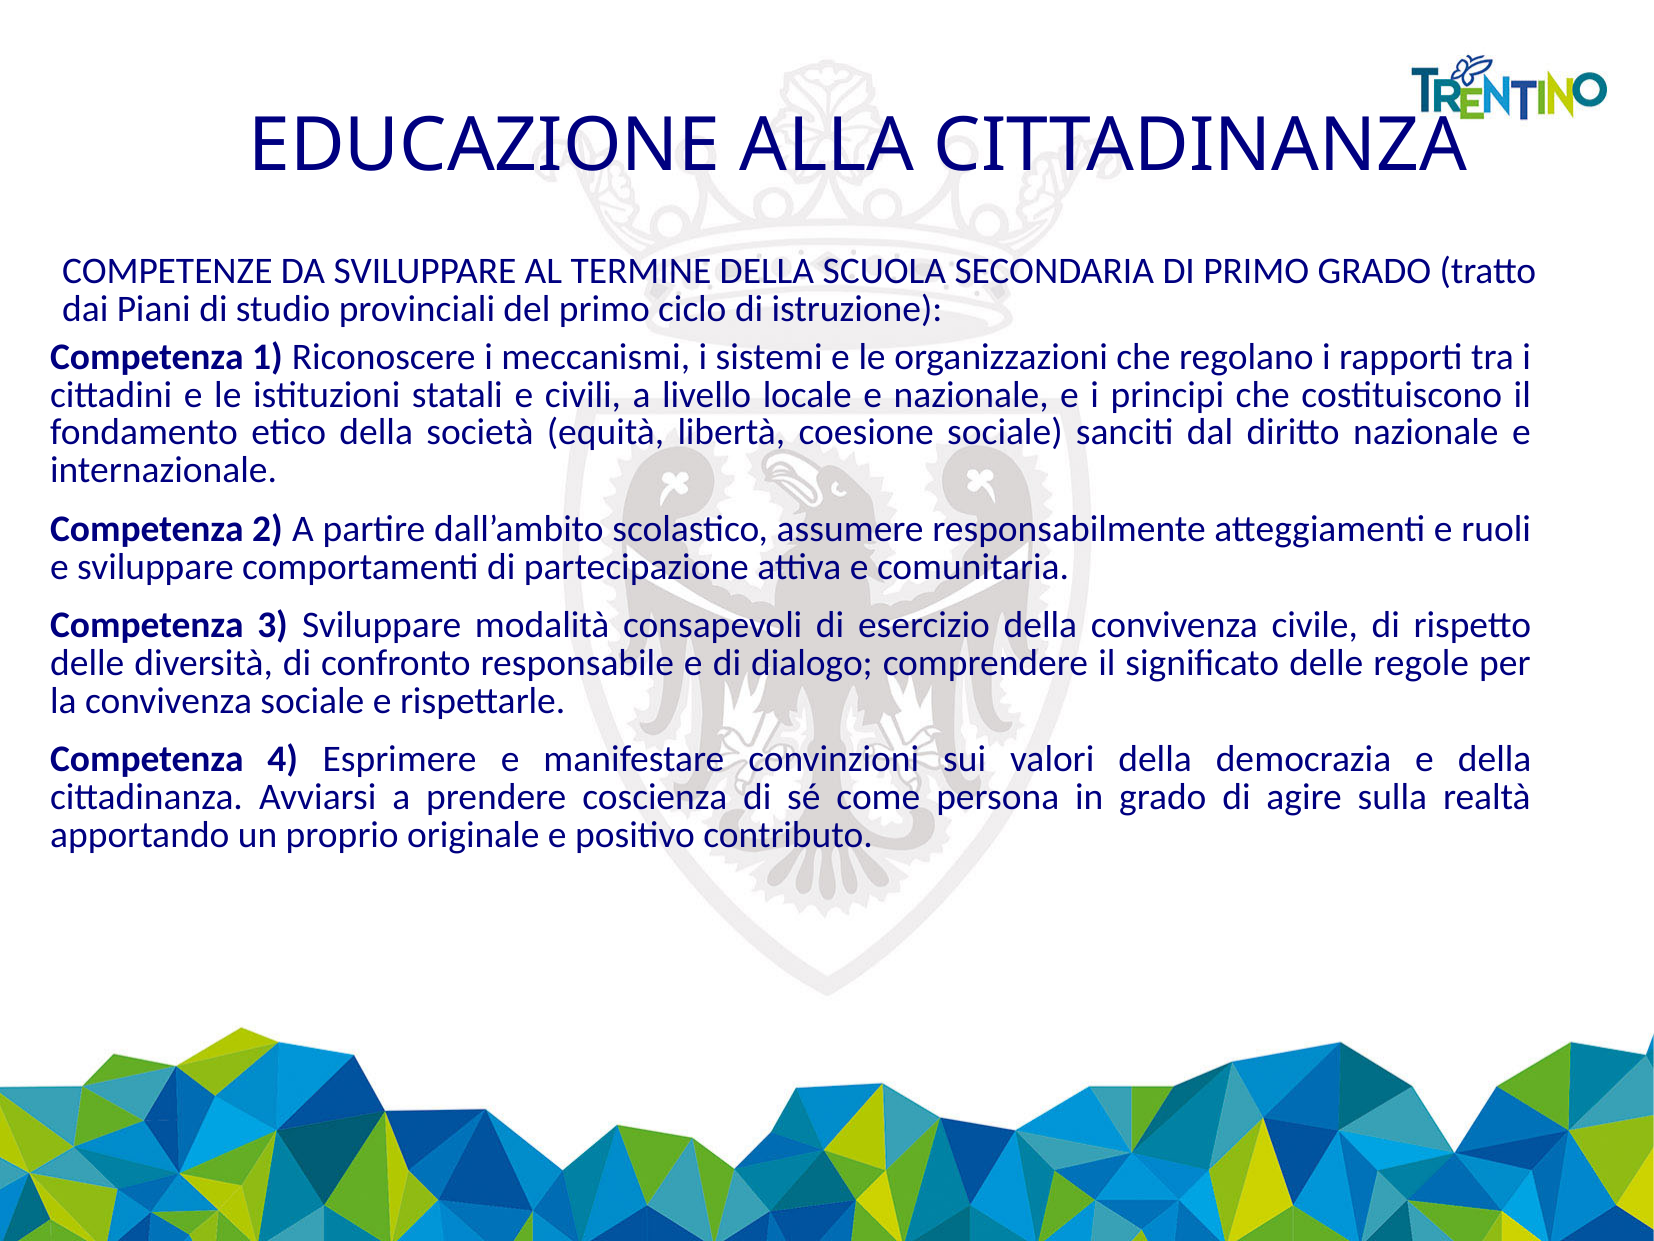

EDUCAZIONE ALLA CITTADINANZA
Competenza 1) Riconoscere i meccanismi, i sistemi e le organizzazioni che regolano i rapporti tra i cittadini e le istituzioni statali e civili, a livello locale e nazionale, e i principi che costituiscono il fondamento etico della società (equità, libertà, coesione sociale) sanciti dal diritto nazionale e internazionale.
Competenza 2) A partire dall’ambito scolastico, assumere responsabilmente atteggiamenti e ruoli e sviluppare comportamenti di partecipazione attiva e comunitaria.
Competenza 3) Sviluppare modalità consapevoli di esercizio della convivenza civile, di rispetto delle diversità, di confronto responsabile e di dialogo; comprendere il significato delle regole per la convivenza sociale e rispettarle.
Competenza 4) Esprimere e manifestare convinzioni sui valori della democrazia e della cittadinanza. Avviarsi a prendere coscienza di sé come persona in grado di agire sulla realtà apportando un proprio originale e positivo contributo.
COMPETENZE DA SVILUPPARE AL TERMINE DELLA SCUOLA SECONDARIA DI PRIMO GRADO (tratto dai Piani di studio provinciali del primo ciclo di istruzione):